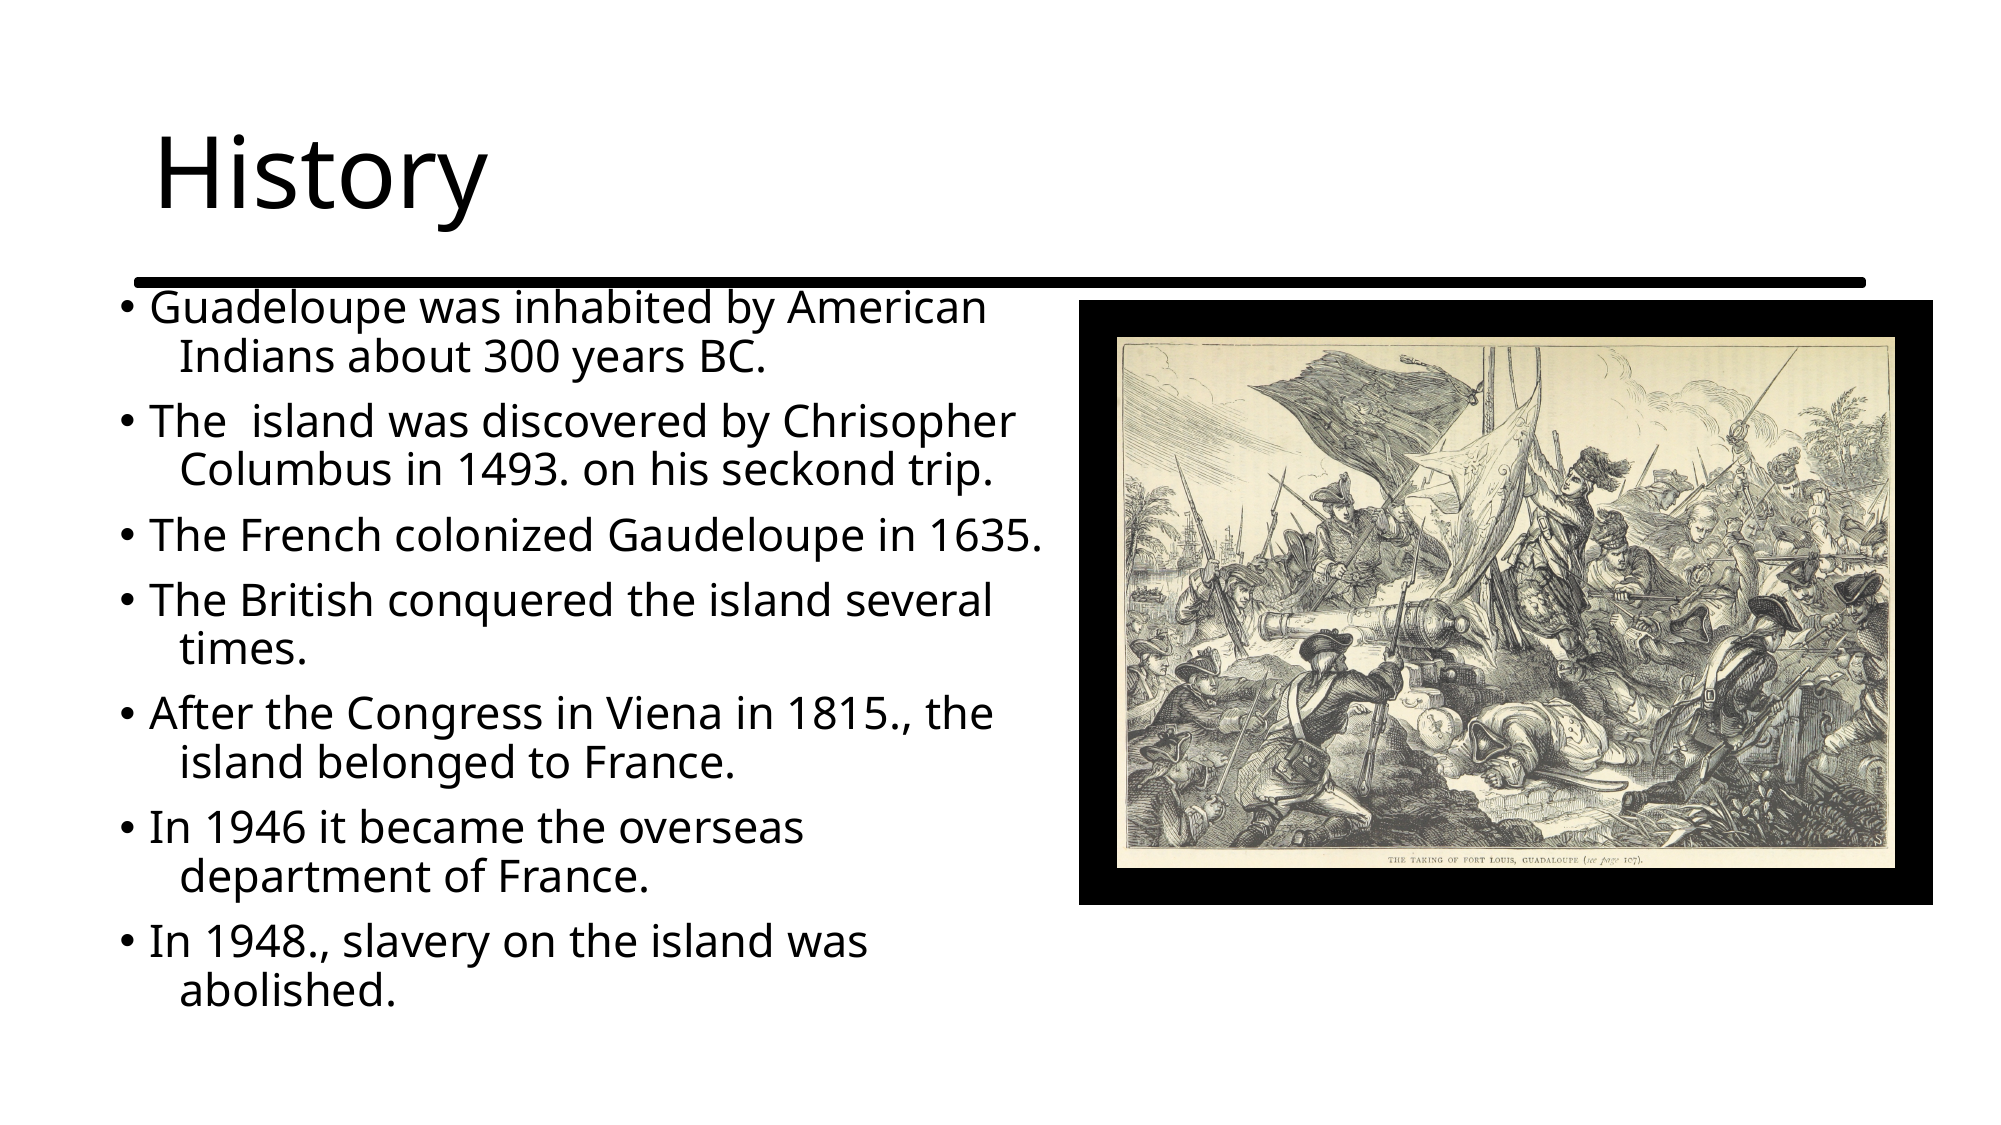

# History
Guadeloupe was inhabited by American Indians about 300 years BC.
The island was discovered by Chrisopher Columbus in 1493. on his seckond trip.
The French colonized Gaudeloupe in 1635.
The British conquered the island several times.
After the Congress in Viena in 1815., the island belonged to France.
In 1946 it became the overseas department of France.
In 1948., slavery on the island was abolished.